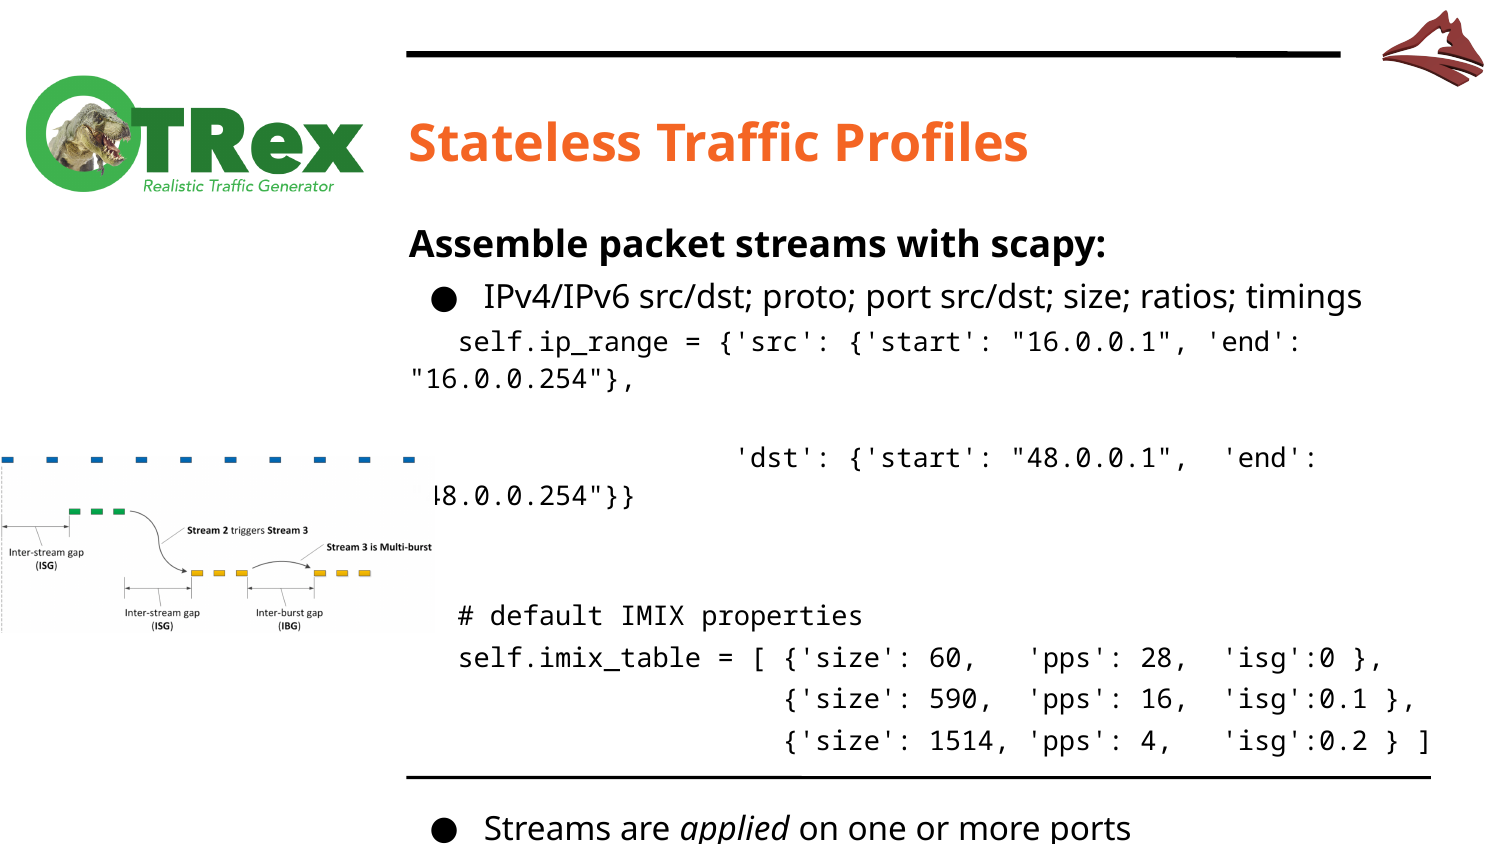

Stateless Traffic Profiles
# Assemble packet streams with scapy:
IPv4/IPv6 src/dst; proto; port src/dst; size; ratios; timings
 self.ip_range = {'src': {'start': "16.0.0.1", 'end': "16.0.0.254"},
 'dst': {'start': "48.0.0.1", 'end': "48.0.0.254"}}
 # default IMIX properties
 self.imix_table = [ {'size': 60, 'pps': 28, 'isg':0 },
 {'size': 590, 'pps': 16, 'isg':0.1 },
 {'size': 1514, 'pps': 4, 'isg':0.2 } ]
Streams are applied on one or more ports
Ports are configured to send a rate of traffic (bps, pps or % of line)